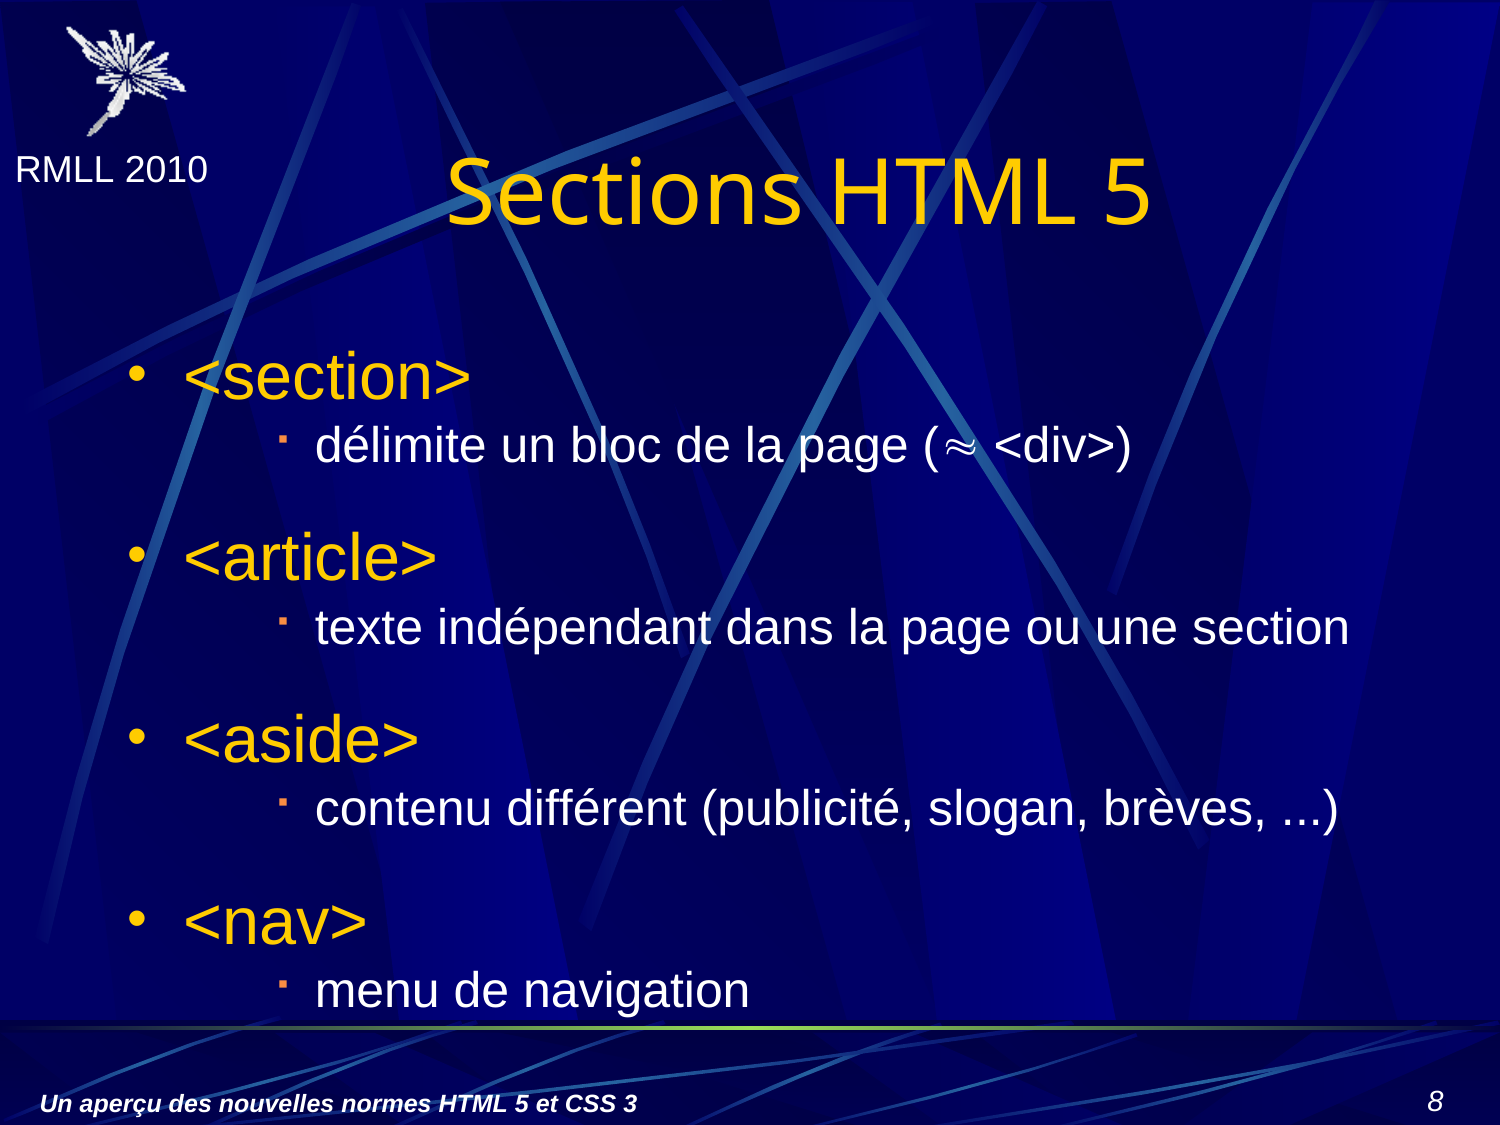

# Sections HTML 5
<section>
délimite un bloc de la page ( <div>)
<article>
texte indépendant dans la page ou une section
<aside>
contenu différent (publicité, slogan, brèves, ...)
<nav>
menu de navigation